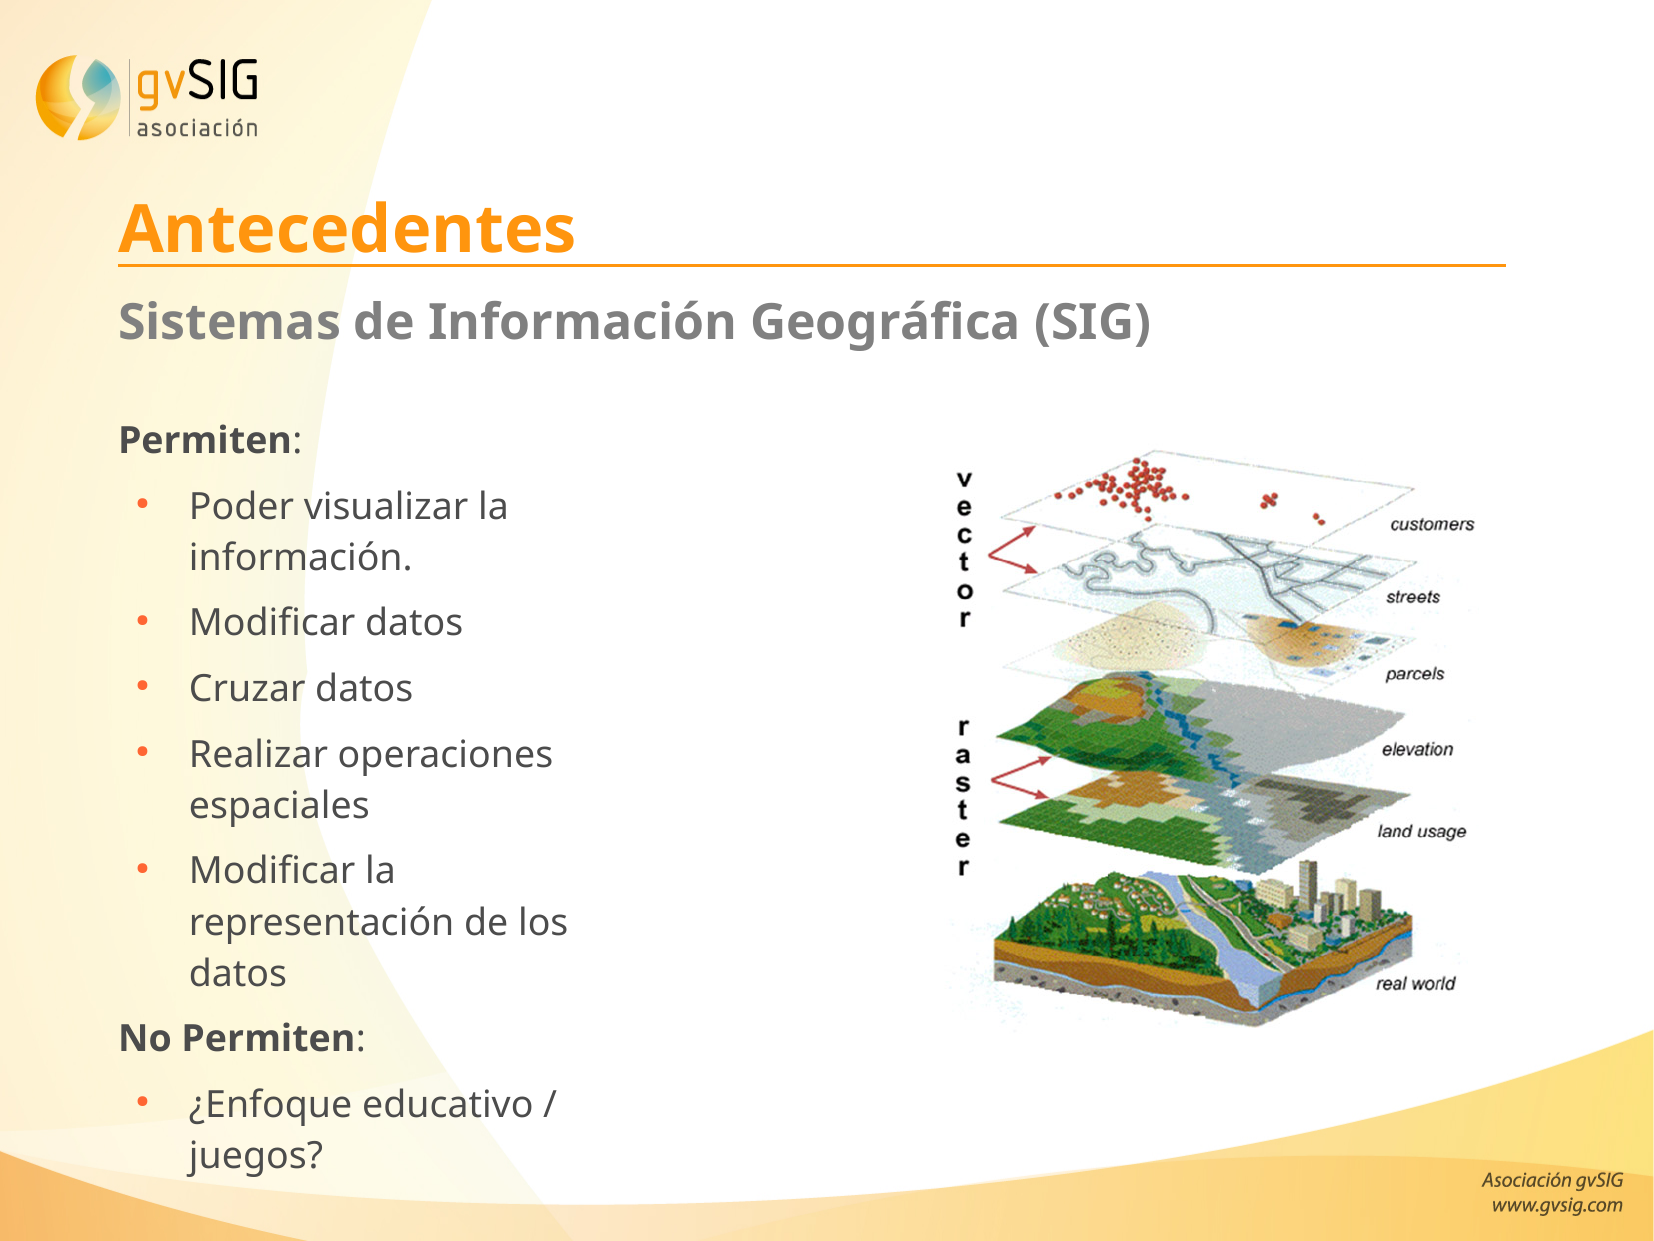

# Antecedentes
Sistemas de Información Geográfica (SIG)
Permiten:
Poder visualizar la información.
Modificar datos
Cruzar datos
Realizar operaciones espaciales
Modificar la representación de los datos
No Permiten:
¿Enfoque educativo / juegos?